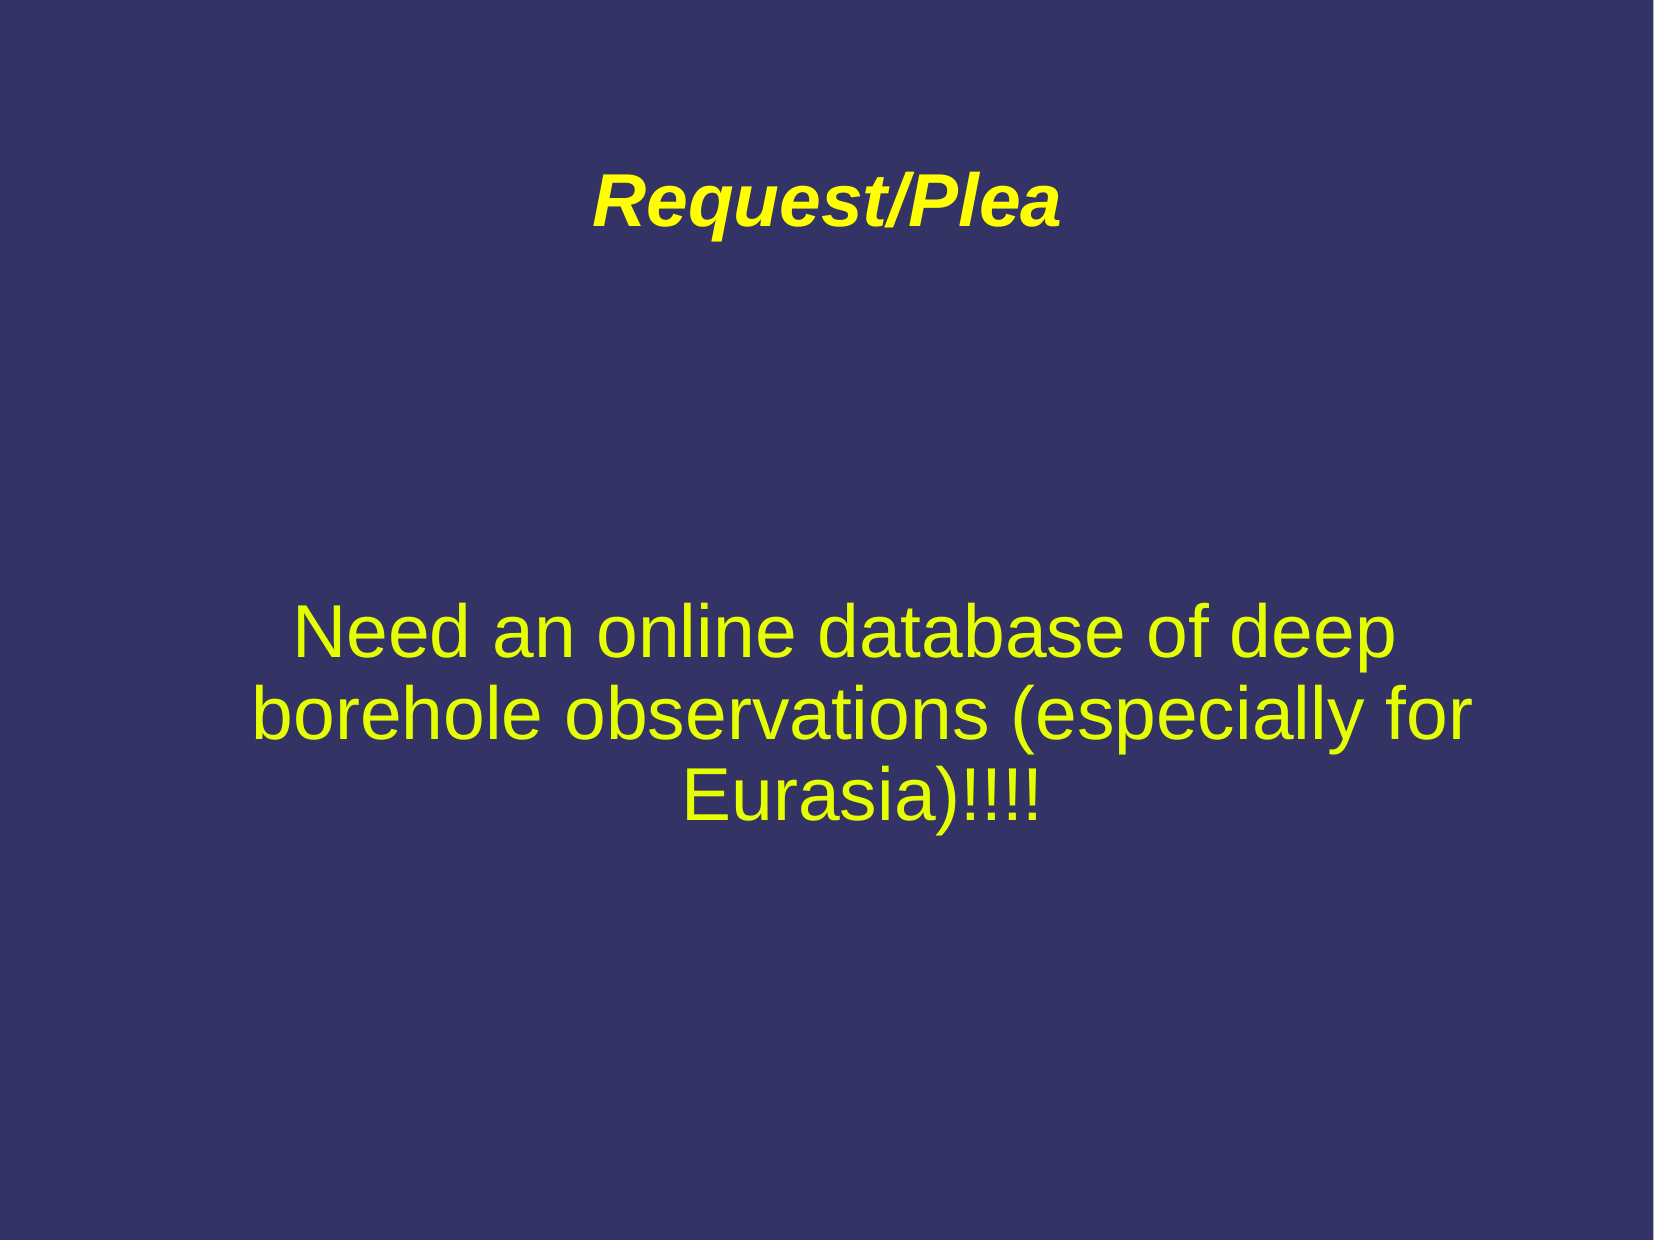

# Request/Plea
Need an online database of deep borehole observations (especially for Eurasia)!!!!